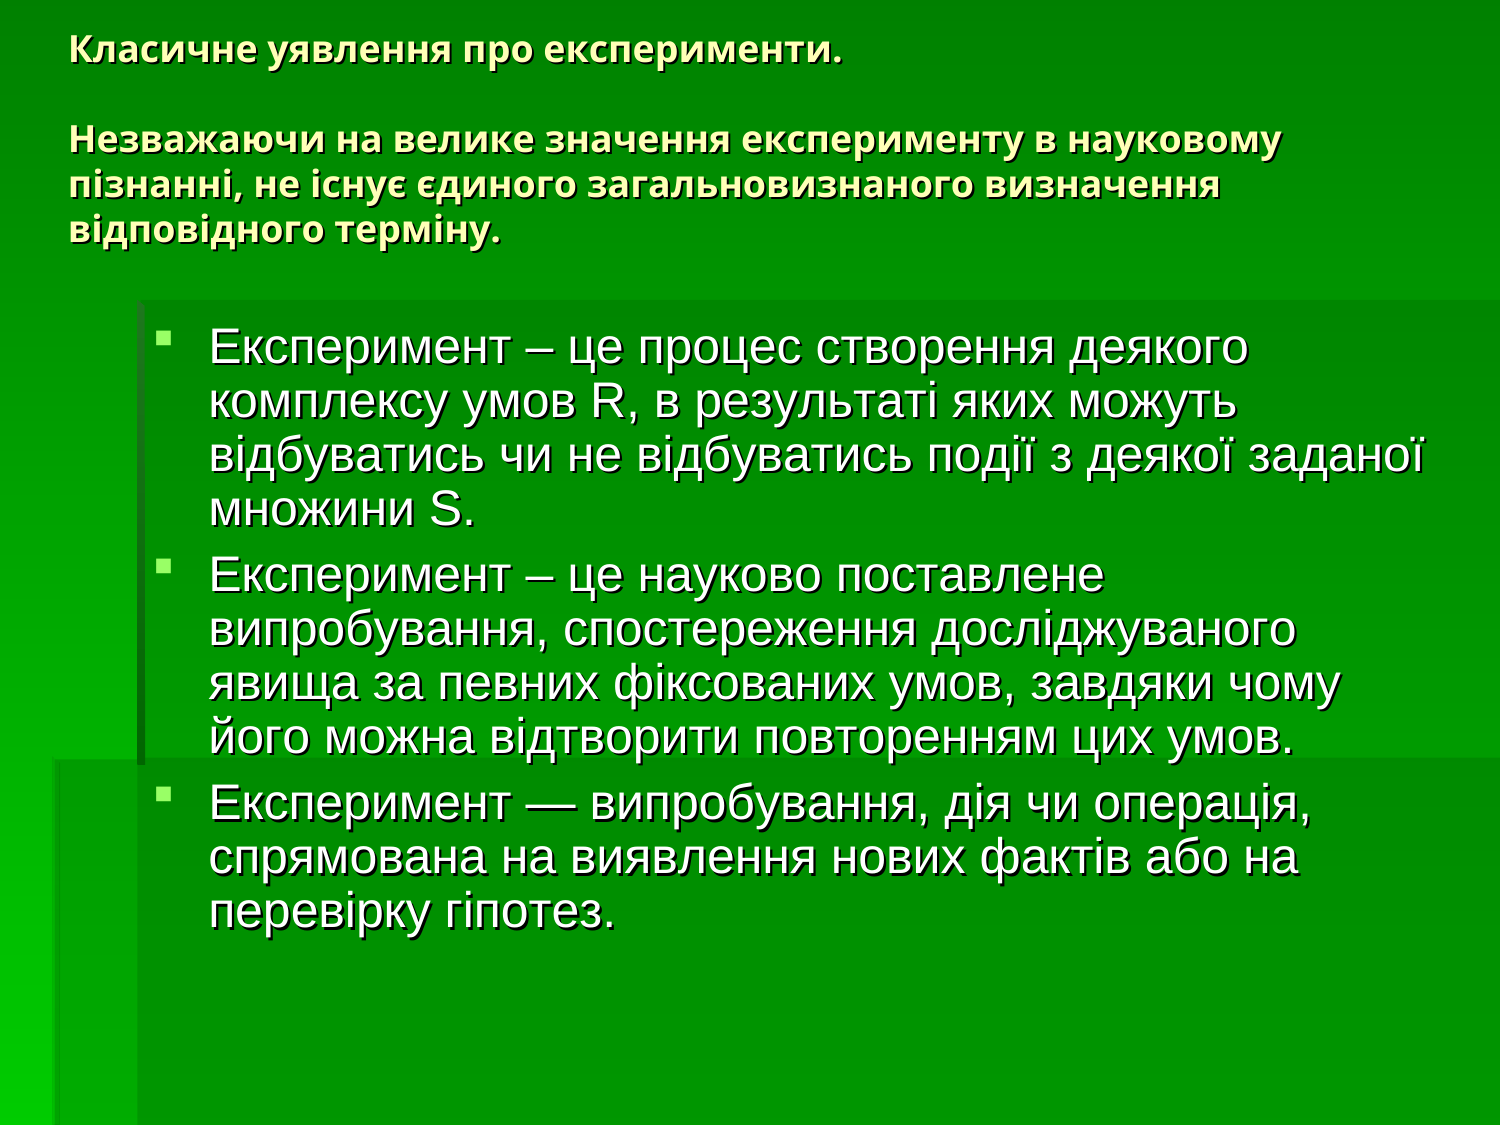

# Класичне уявлення про експерименти. Незважаючи на велике значення експерименту в науковому пізнанні, не існує єдиного загальновизнаного визначення відповідного терміну.
Експеримент – це процес створення деякого комплексу умов R, в результаті яких можуть відбуватись чи не відбуватись події з деякої заданої множини S.
Експеримент – це науково поставлене випробування, спостереження досліджуваного явища за певних фіксованих умов, завдяки чому його можна відтворити повторенням цих умов.
Експеримент — випробування, дія чи операція, спрямована на виявлення нових фактів або на перевірку гіпотез.